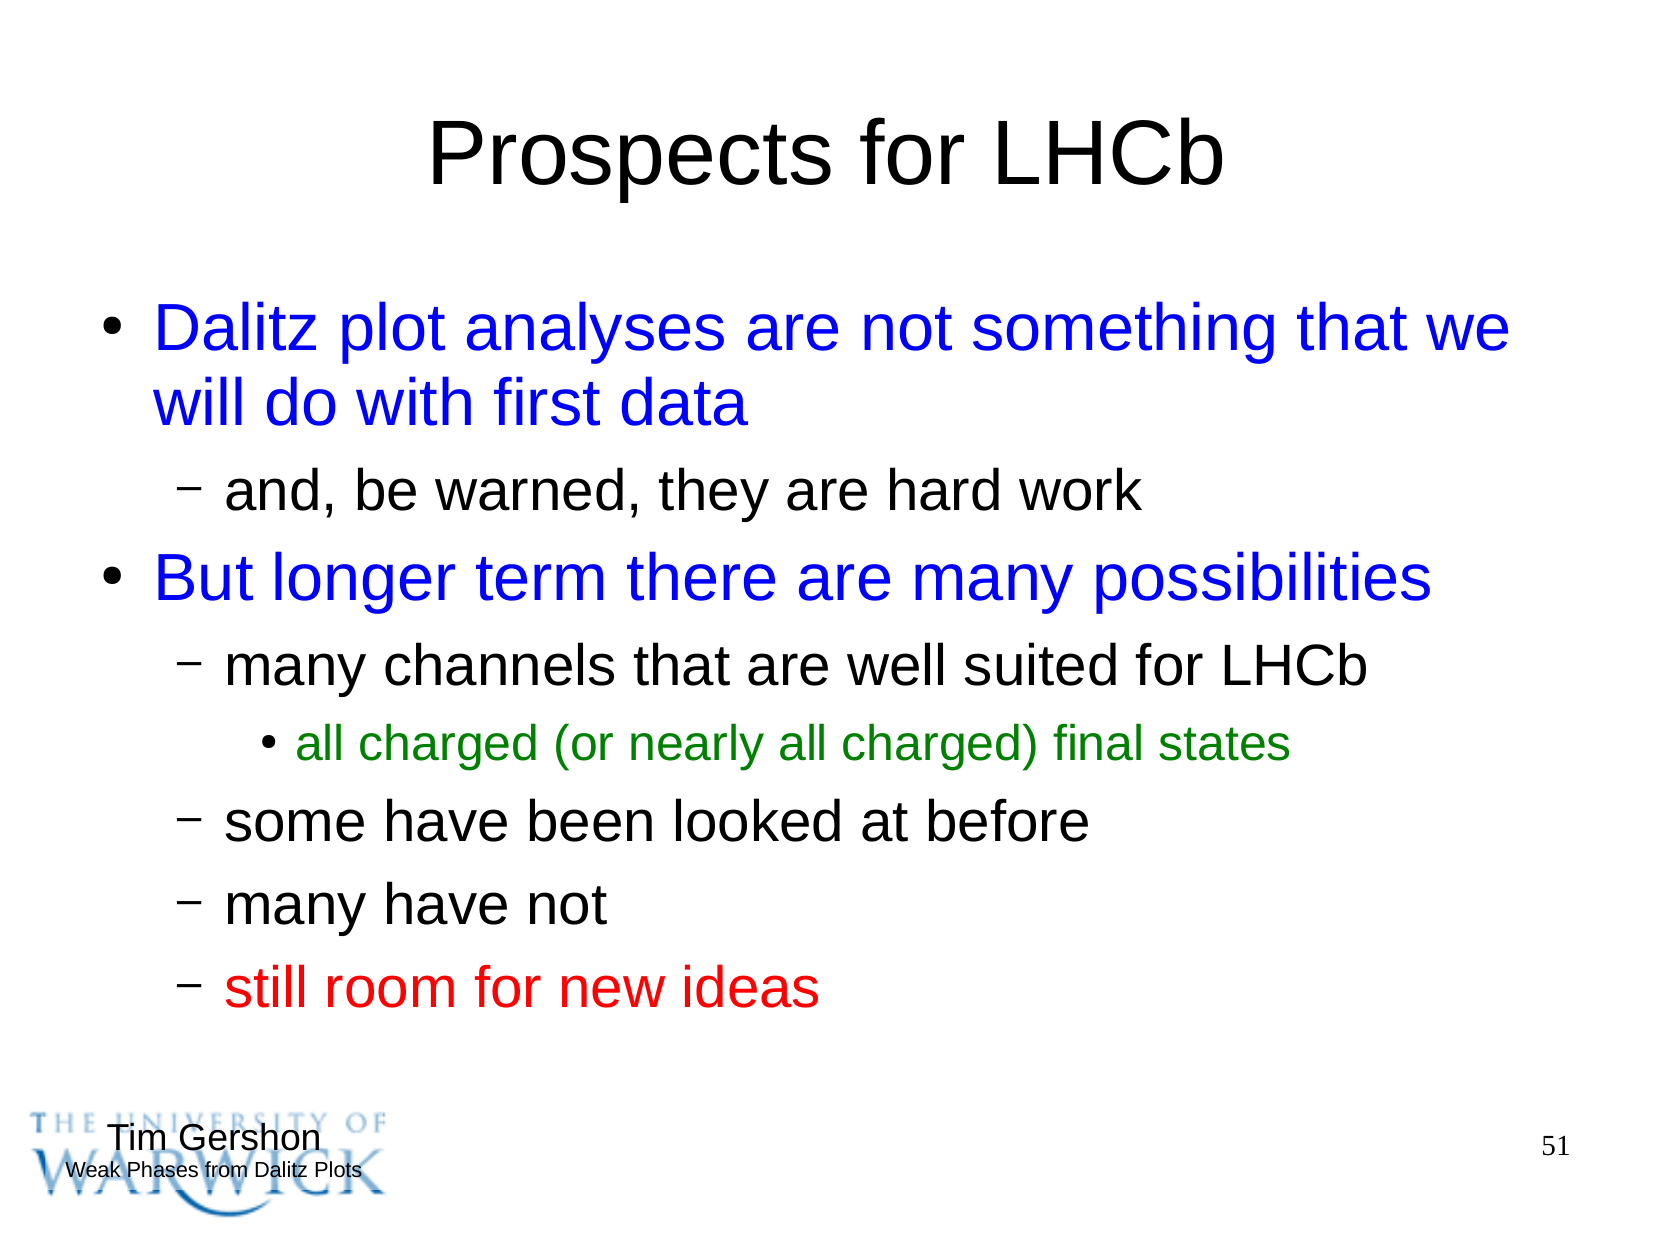

# Prospects for LHCb
Dalitz plot analyses are not something that we will do with first data
and, be warned, they are hard work
But longer term there are many possibilities
many channels that are well suited for LHCb
all charged (or nearly all charged) final states
some have been looked at before
many have not
still room for new ideas
Tim Gershon
Weak Phases from Dalitz Plots
51